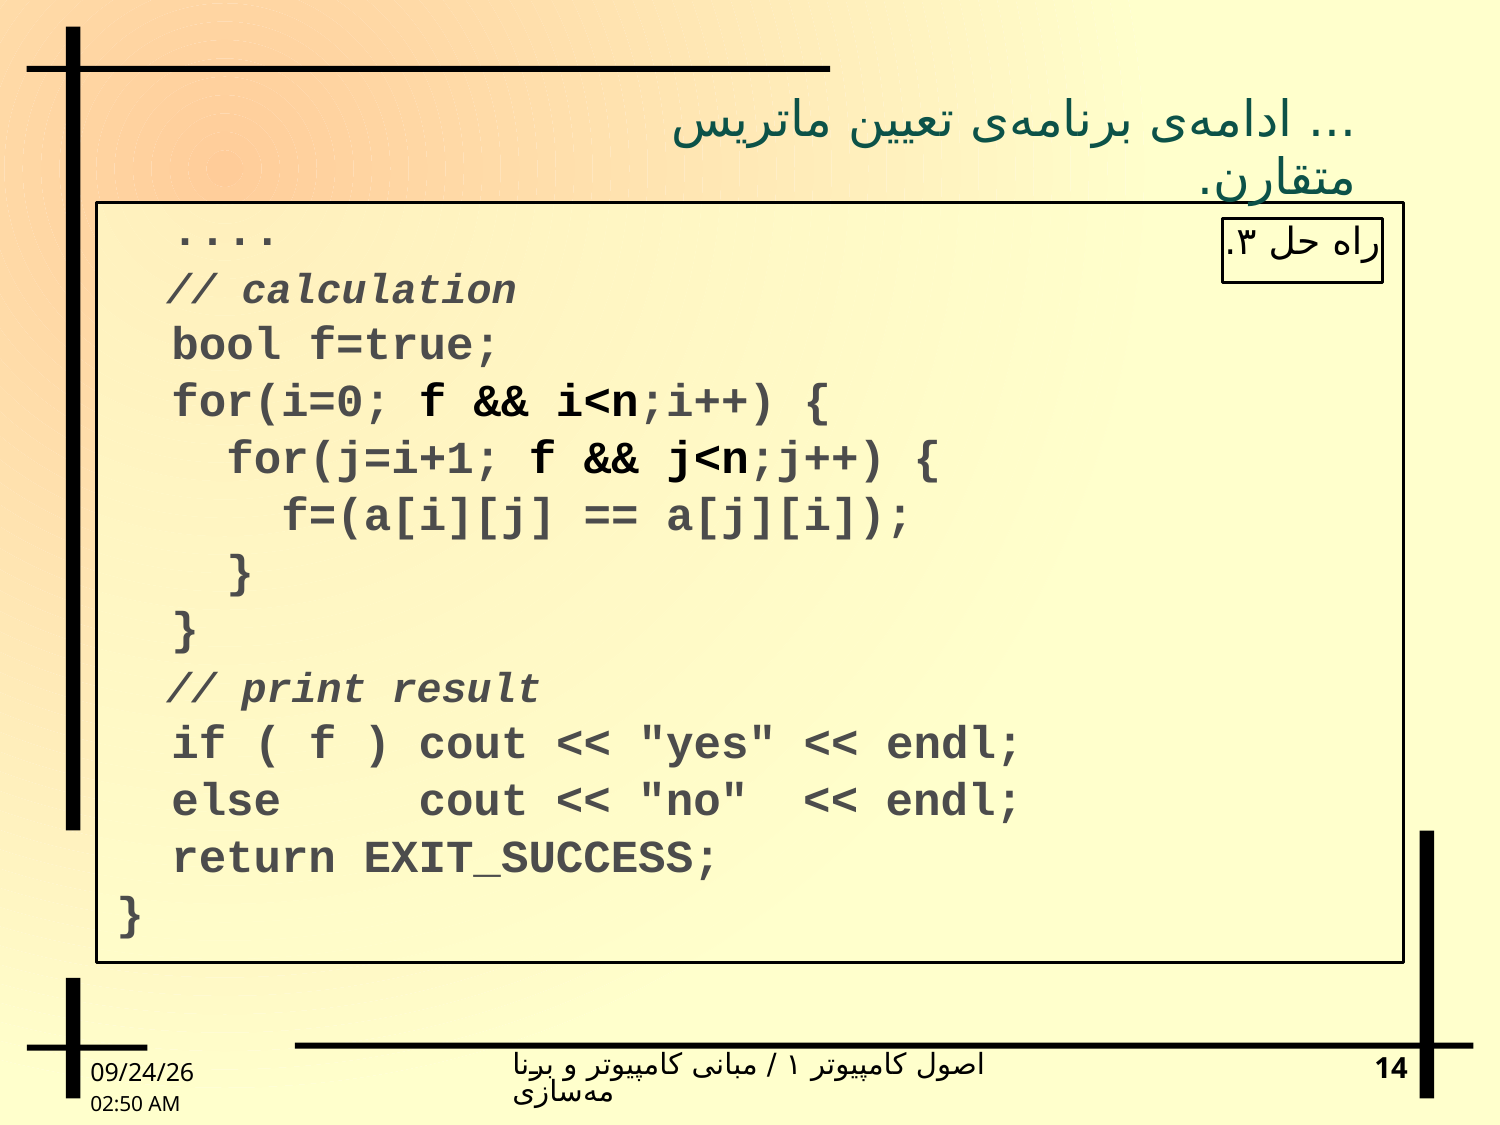

... ادامه‌ی برنامه‌ی تعیین ماتریس متقارن.
# ....
 // calculation
 bool f=true;
 for(i=0; f && i<n;i++) {
 for(j=i+1; f && j<n;j++) {
 f=(a[i][j] == a[j][i]);
 }
 }
 // print result
 if ( f ) cout << "yes" << endl;
 else cout << "no" << endl;
 return EXIT_SUCCESS;
}
راه حل ۳.
اصول کامپیوتر ۱ / مبانی کامپیوتر و برنامه‌سازی
14